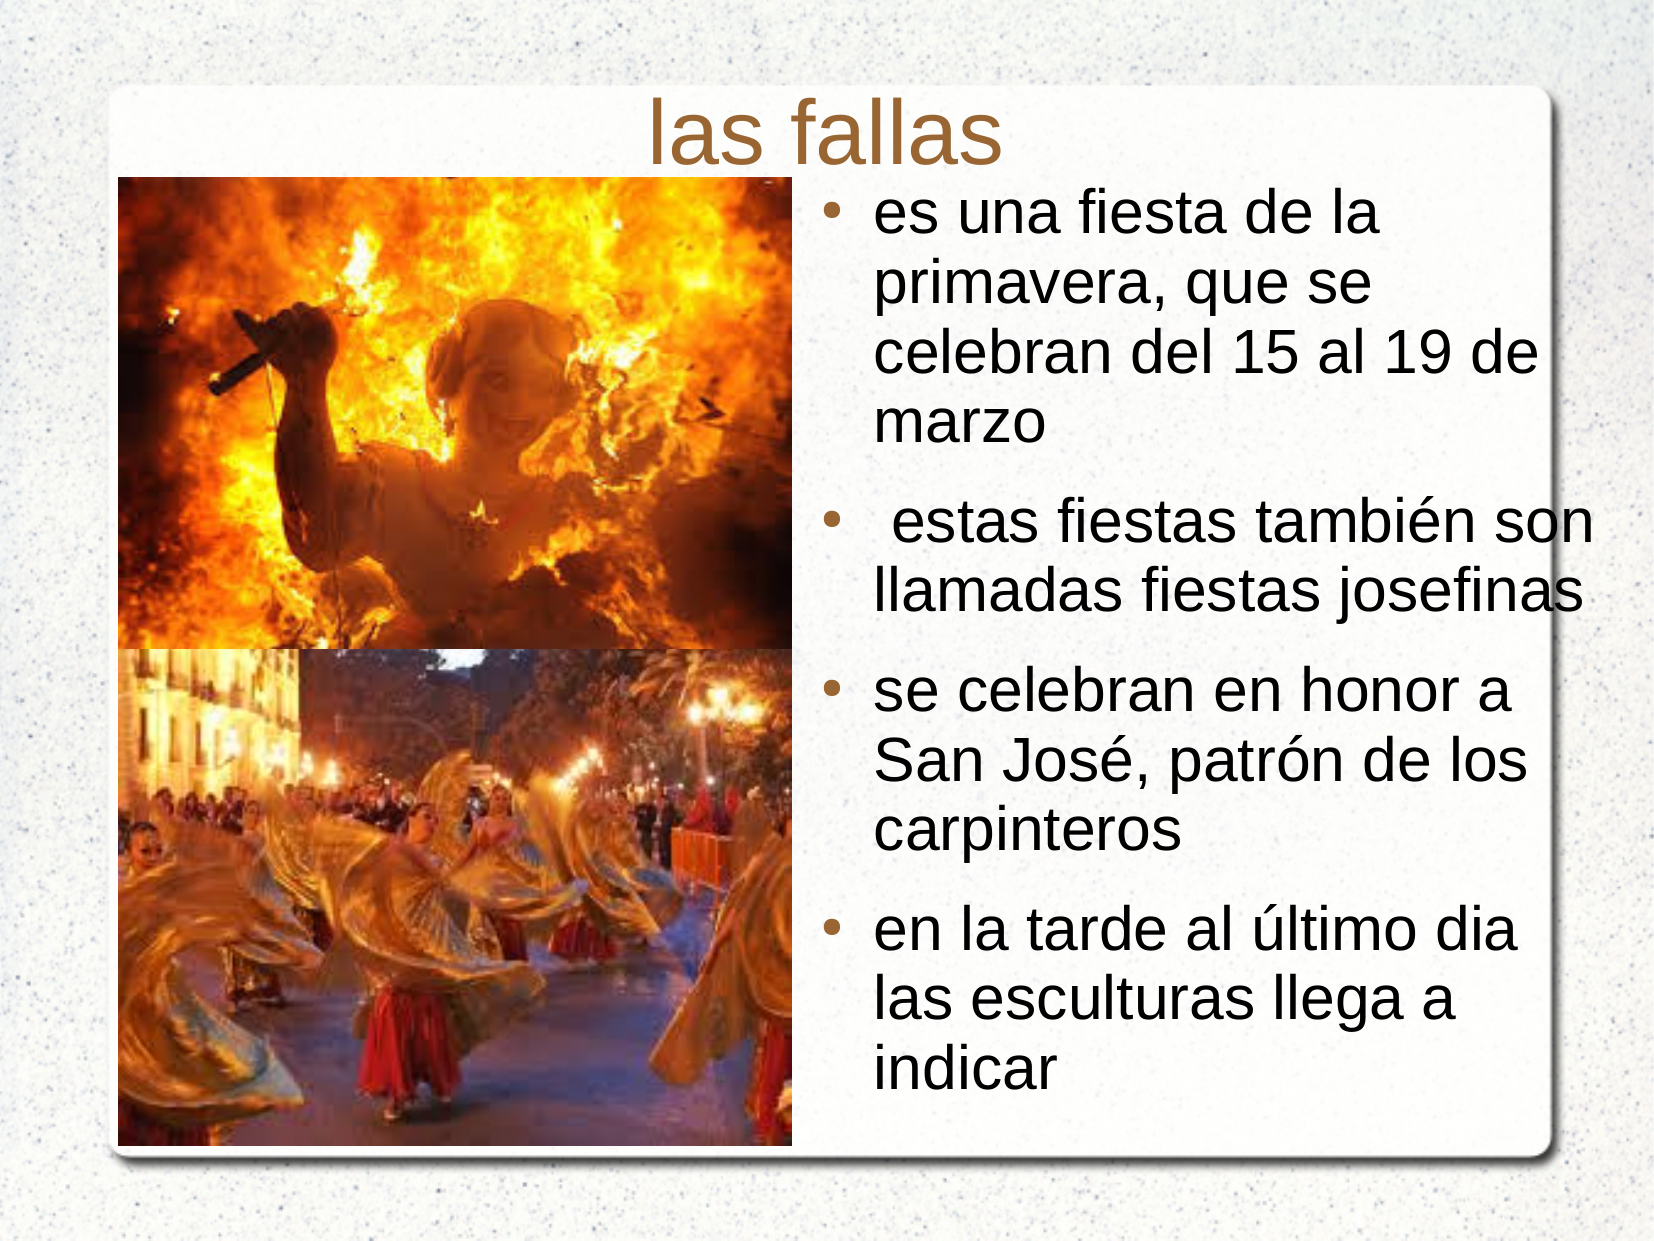

# las fallas
es una fiesta de la primavera, que se celebran del 15 al 19 de marzo
 estas fiestas también son llamadas fiestas josefinas
se celebran en honor a San José, patrón de los carpinteros
en la tarde al último dia las esculturas llega a indicar